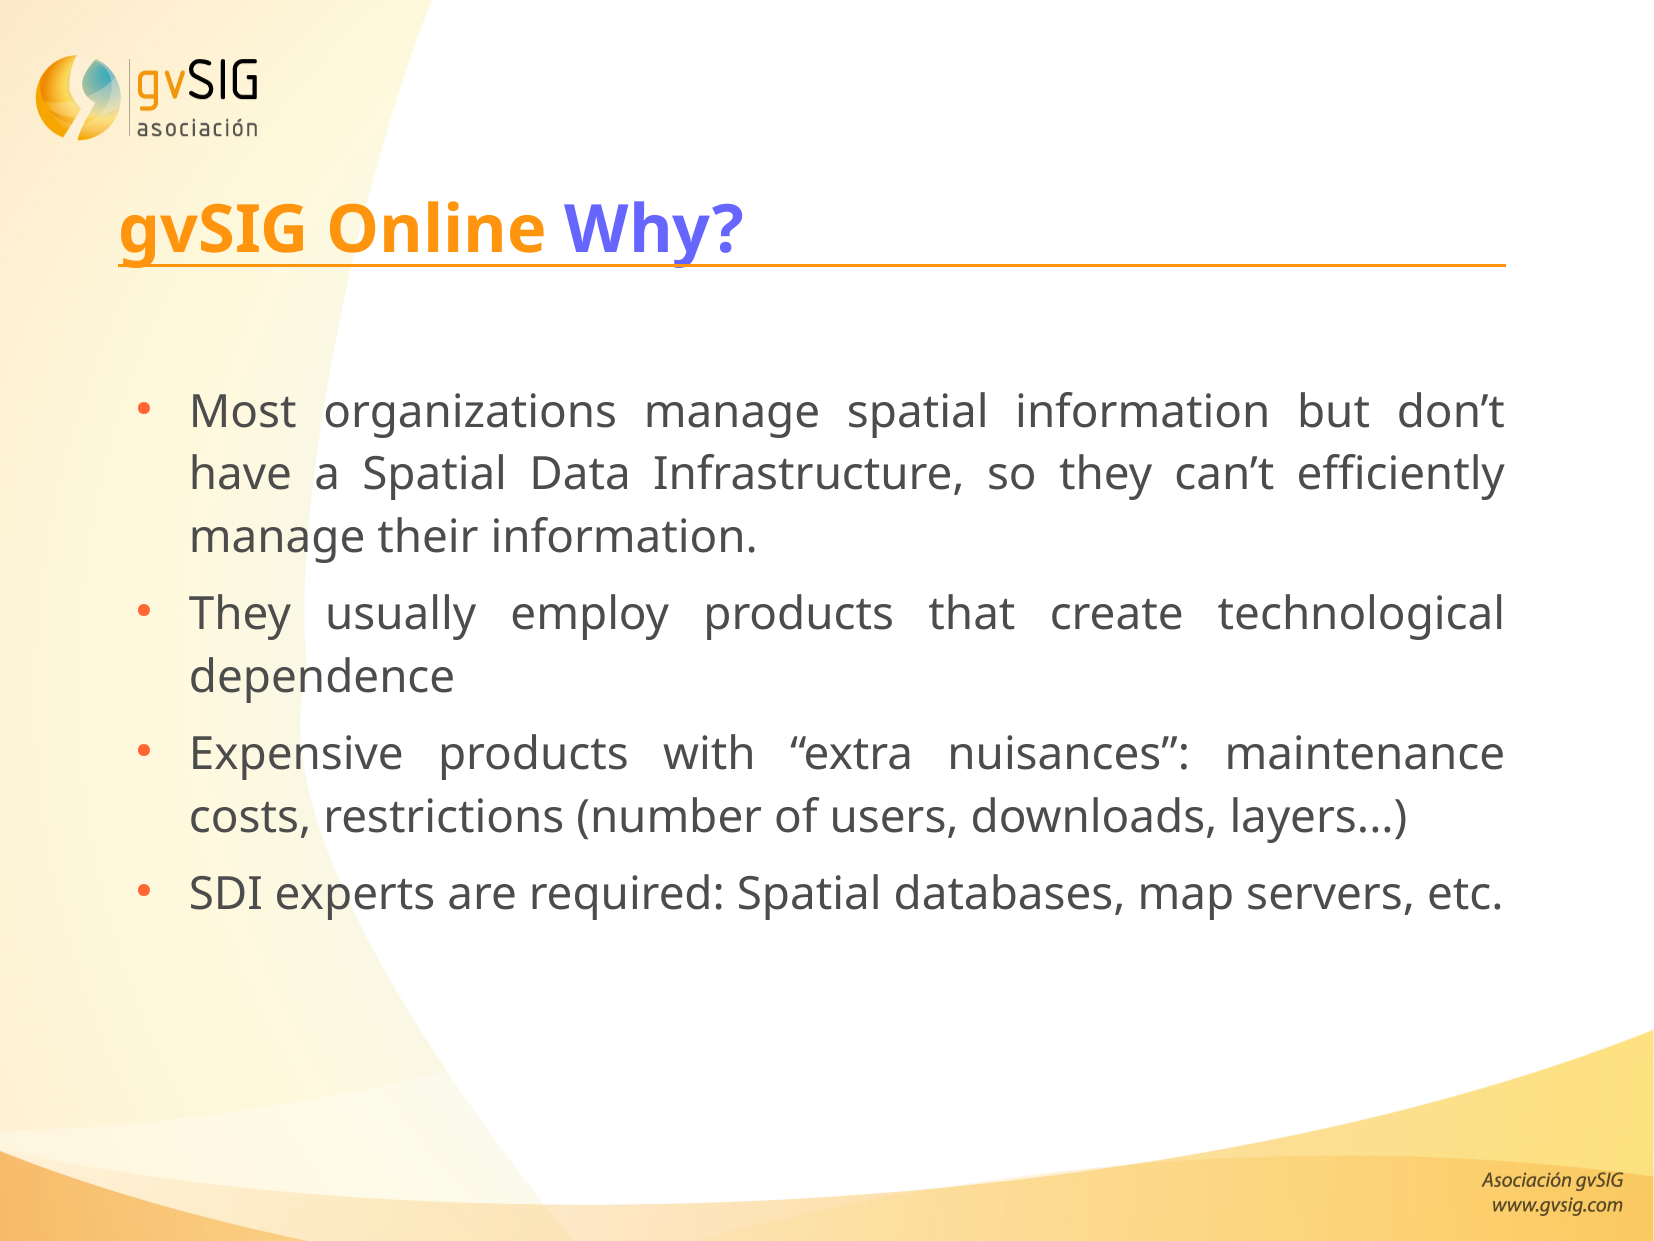

# gvSIG Online Why?
Most organizations manage spatial information but don’t have a Spatial Data Infrastructure, so they can’t efficiently manage their information.
They usually employ products that create technological dependence
Expensive products with “extra nuisances”: maintenance costs, restrictions (number of users, downloads, layers...)
SDI experts are required: Spatial databases, map servers, etc.